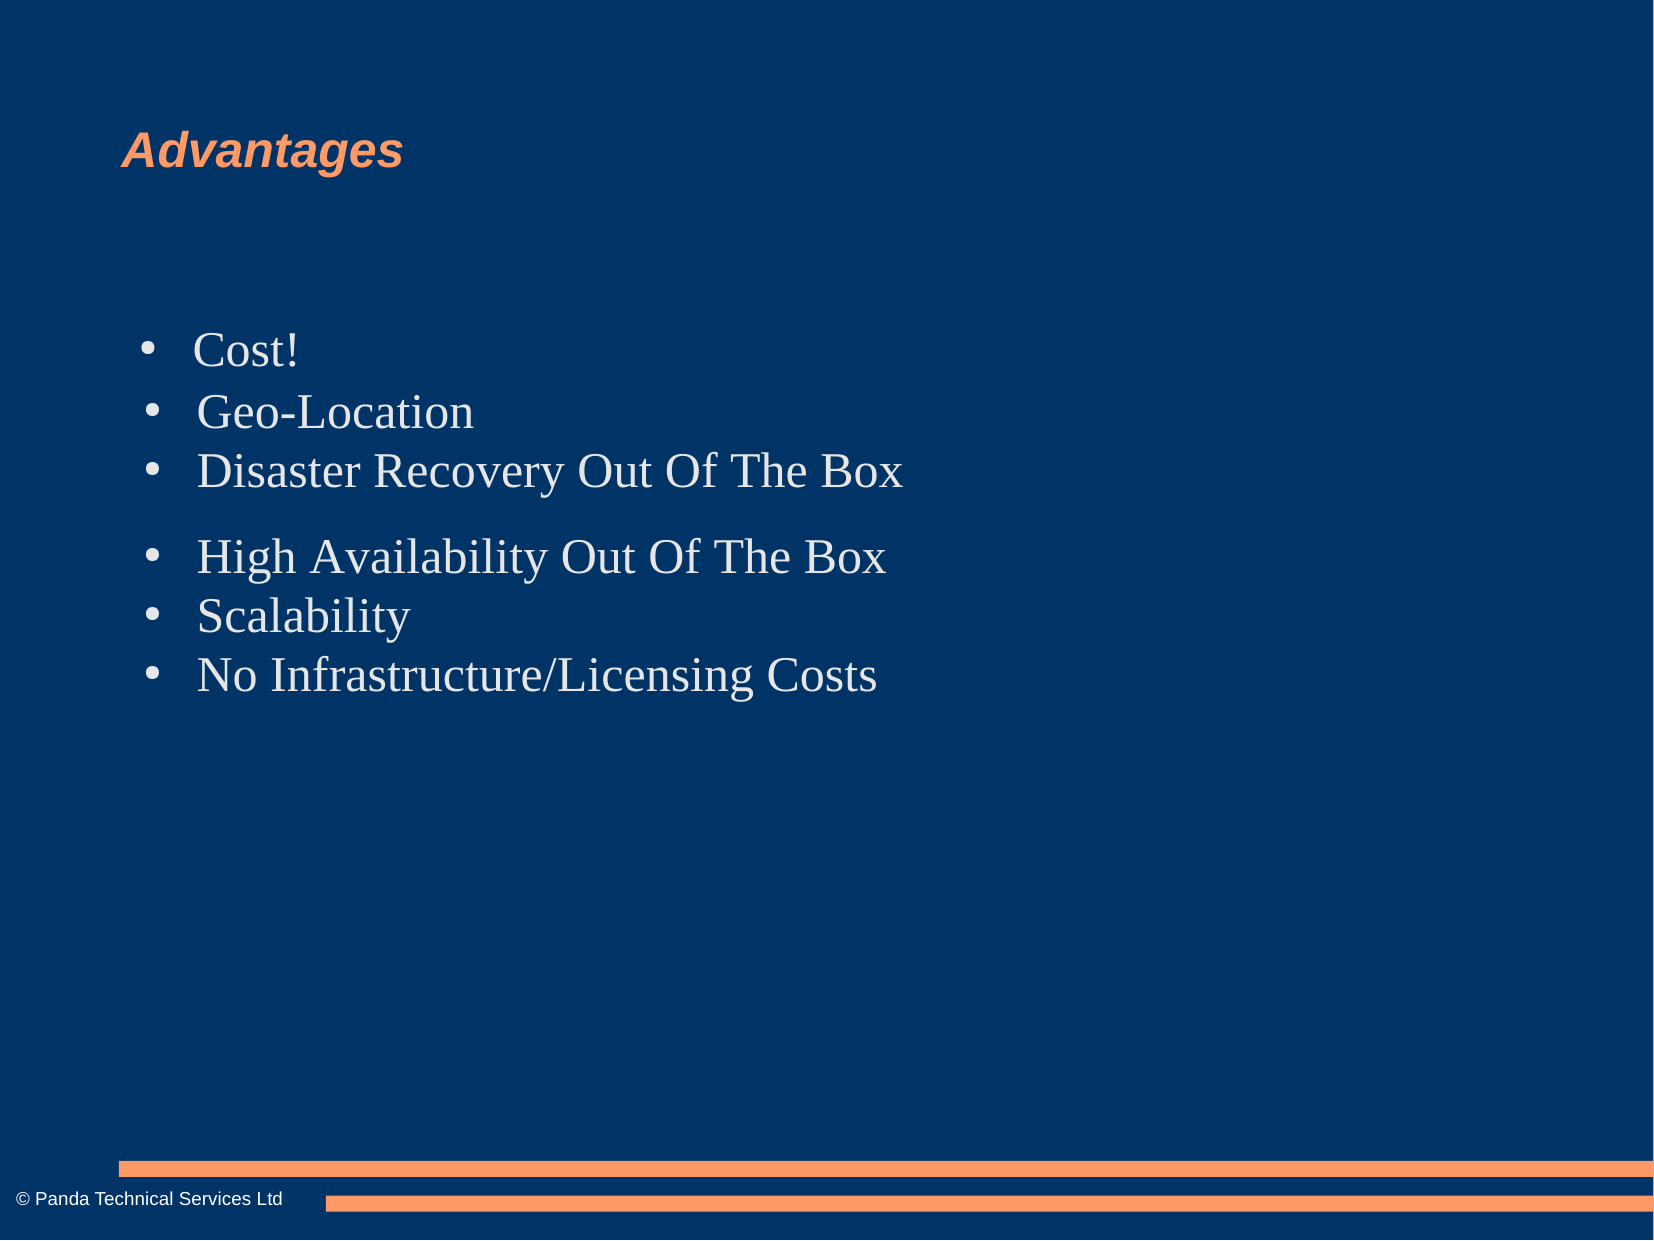

# Advantages
Cost!
Geo-Location
Disaster Recovery Out Of The Box
High Availability Out Of The Box
Scalability
No Infrastructure/Licensing Costs
© Panda Technical Services Ltd